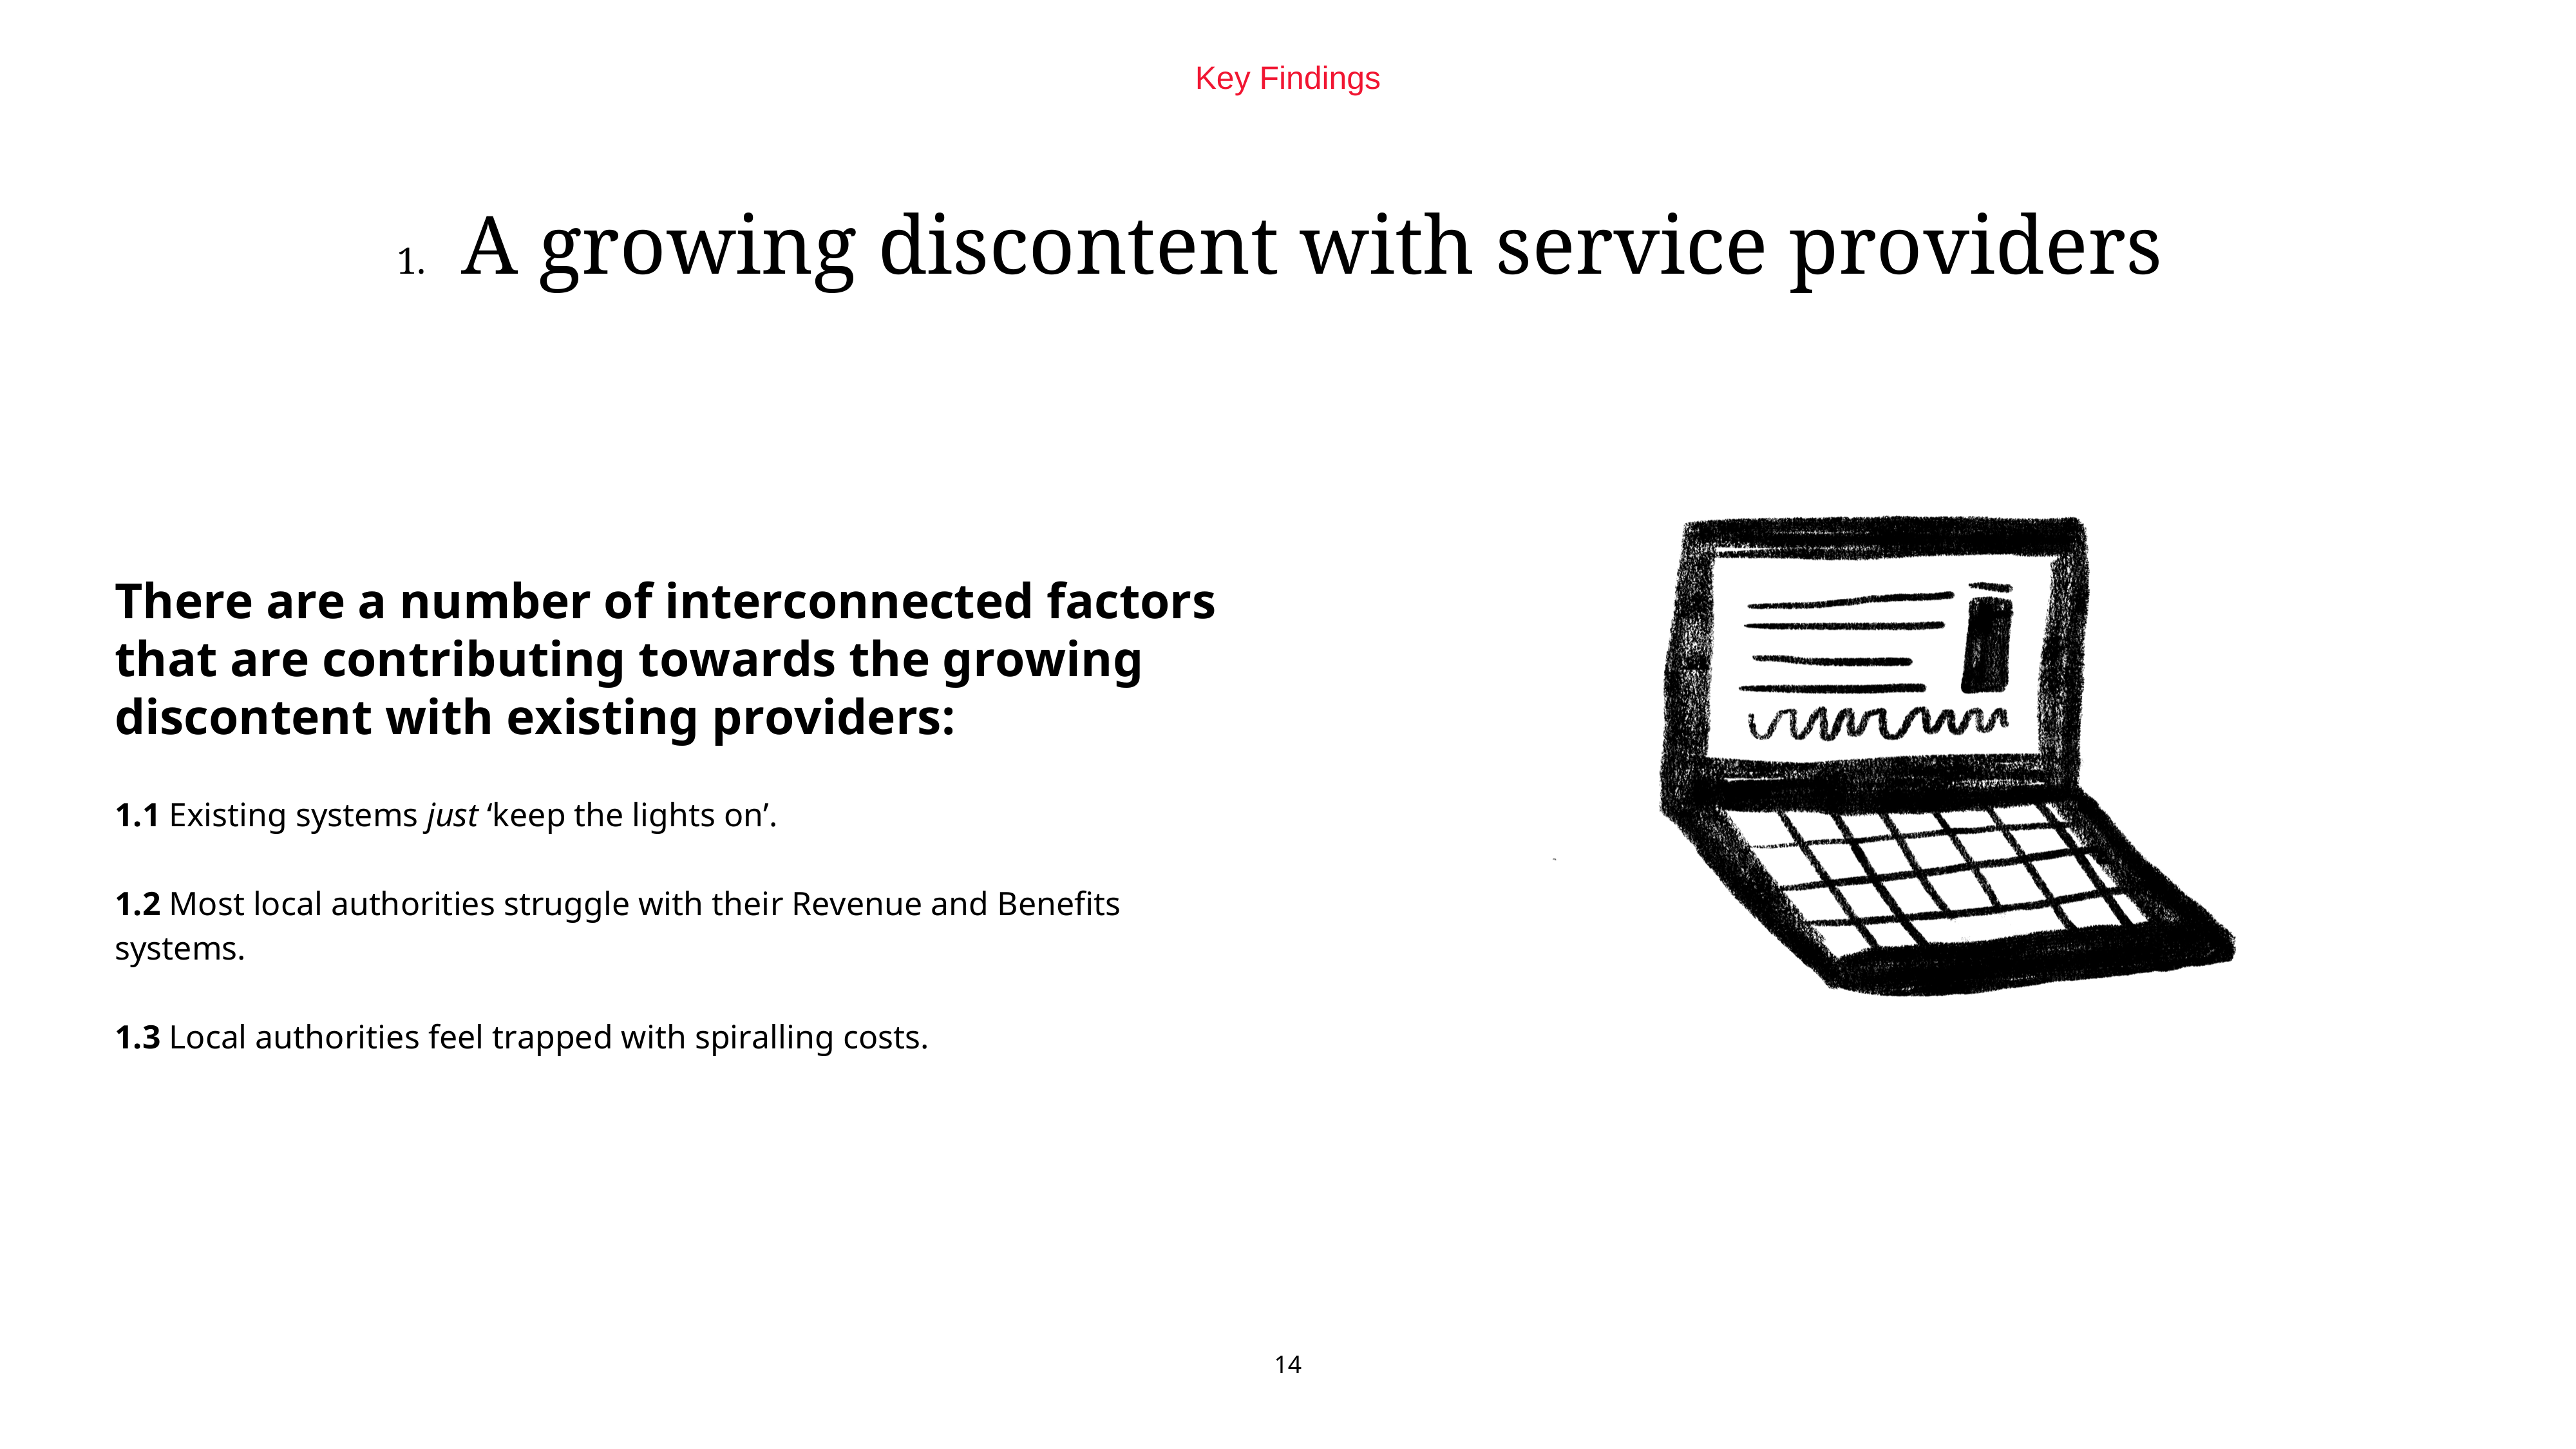

Key Findings
A growing discontent with service providers
There are a number of interconnected factors that are contributing towards the growing discontent with existing providers:
1.1 Existing systems just ‘keep the lights on’.
1.2 Most local authorities struggle with their Revenue and Benefits systems.
1.3 Local authorities feel trapped with spiralling costs.